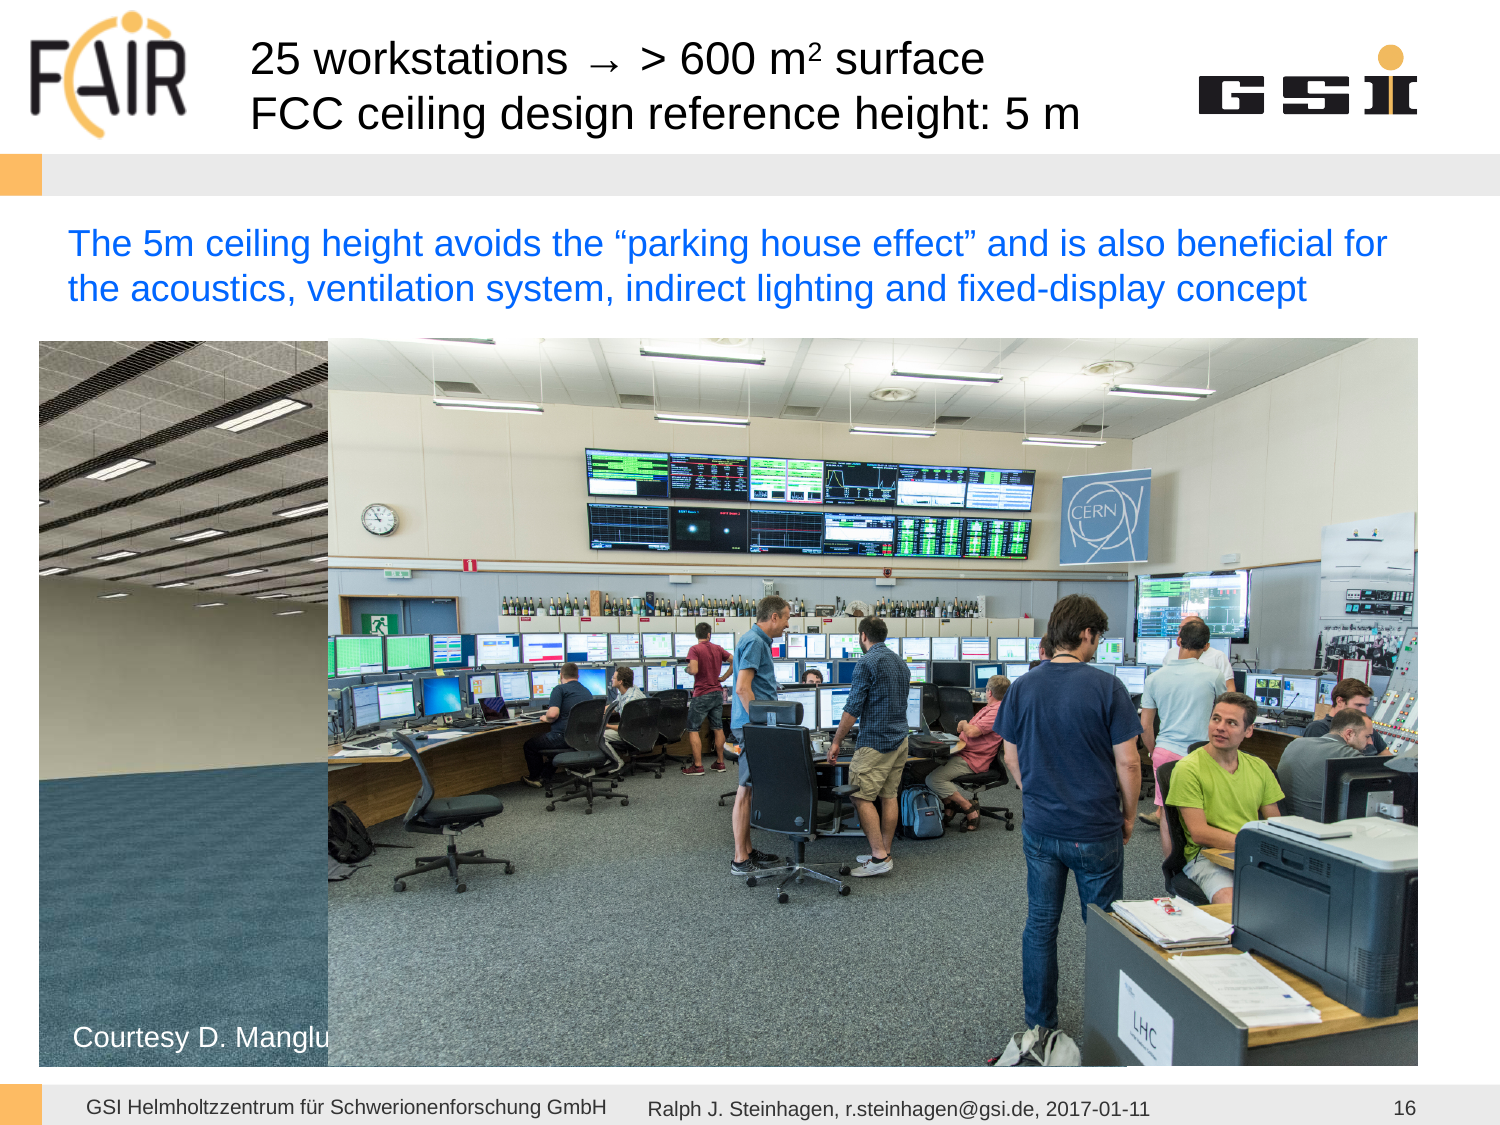

# 25 workstations → > 600 m2 surface FCC ceiling design reference height: 5 m
The 5m ceiling height avoids the “parking house effect” and is also beneficial for the acoustics, ventilation system, indirect lighting and fixed-display concept
Courtesy D. Manglunki (CERN)